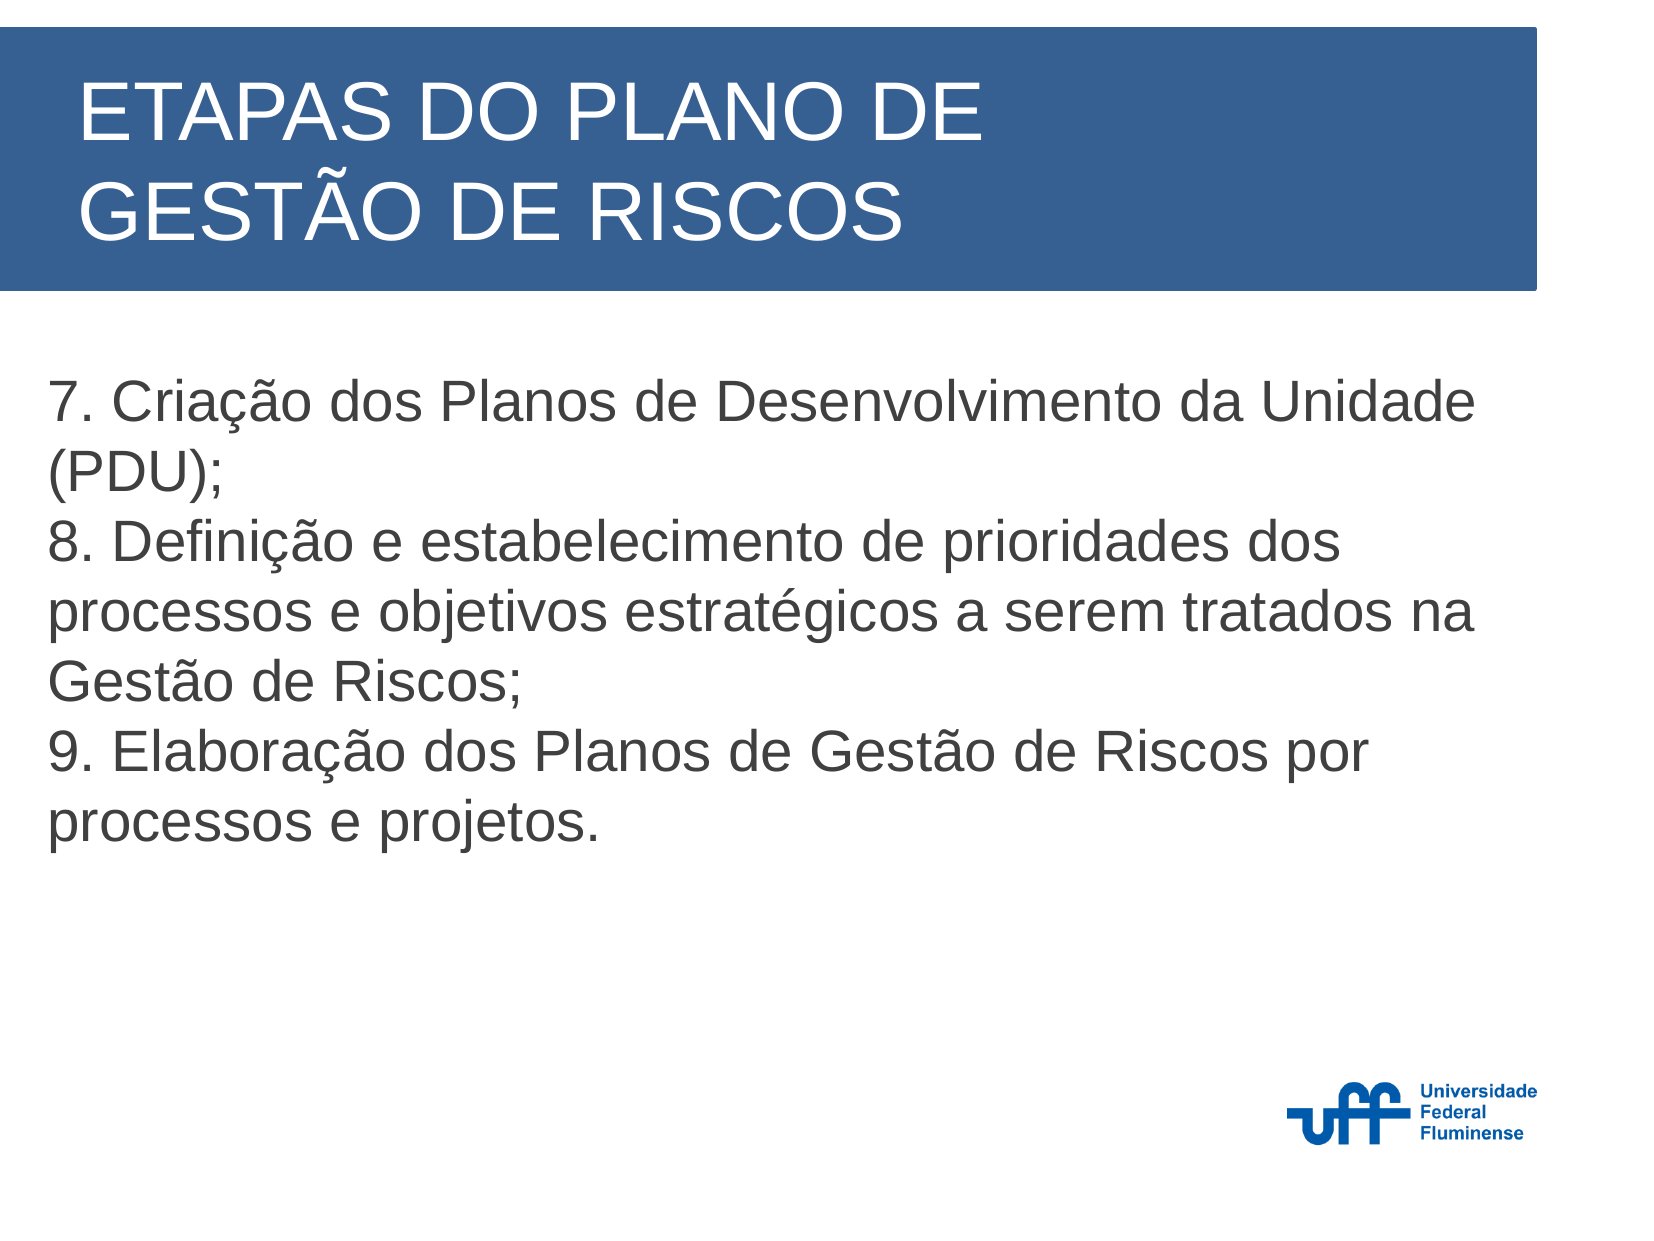

ETAPAS DO PLANO DE GESTÃO DE RISCOS
ETAPAS DO PLANO
DE GESTÃO DE RISCOS
ETAPAS DO PLANO
DE GESTÃO DE RISCOS
7. Criação dos Planos de Desenvolvimento da Unidade (PDU);
8. Definição e estabelecimento de prioridades dos processos e objetivos estratégicos a serem tratados na Gestão de Riscos;
9. Elaboração dos Planos de Gestão de Riscos por processos e projetos.